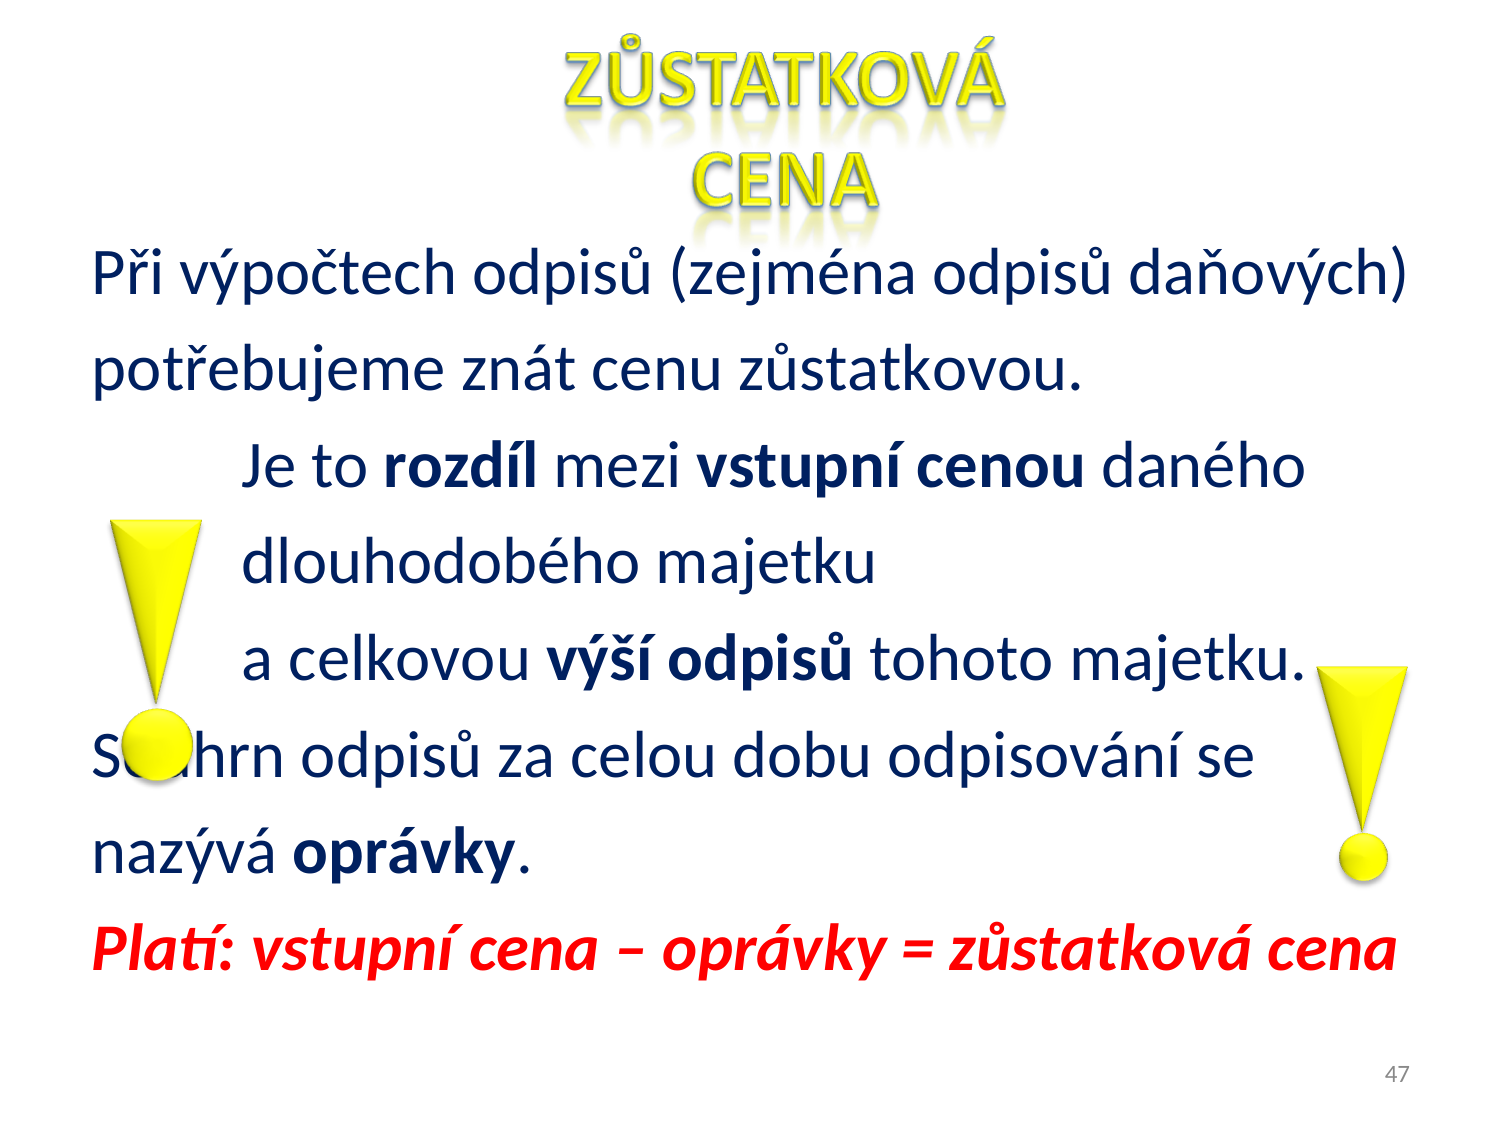

# Při výpočtech odpisů (zejména odpisů daňových)
potřebujeme znát cenu zůstatkovou.
		Je to rozdíl mezi vstupní cenou daného
		dlouhodobého majetku
		a celkovou výší odpisů tohoto majetku.
Souhrn odpisů za celou dobu odpisování se
nazývá oprávky.
Platí: vstupní cena – oprávky = zůstatková cena